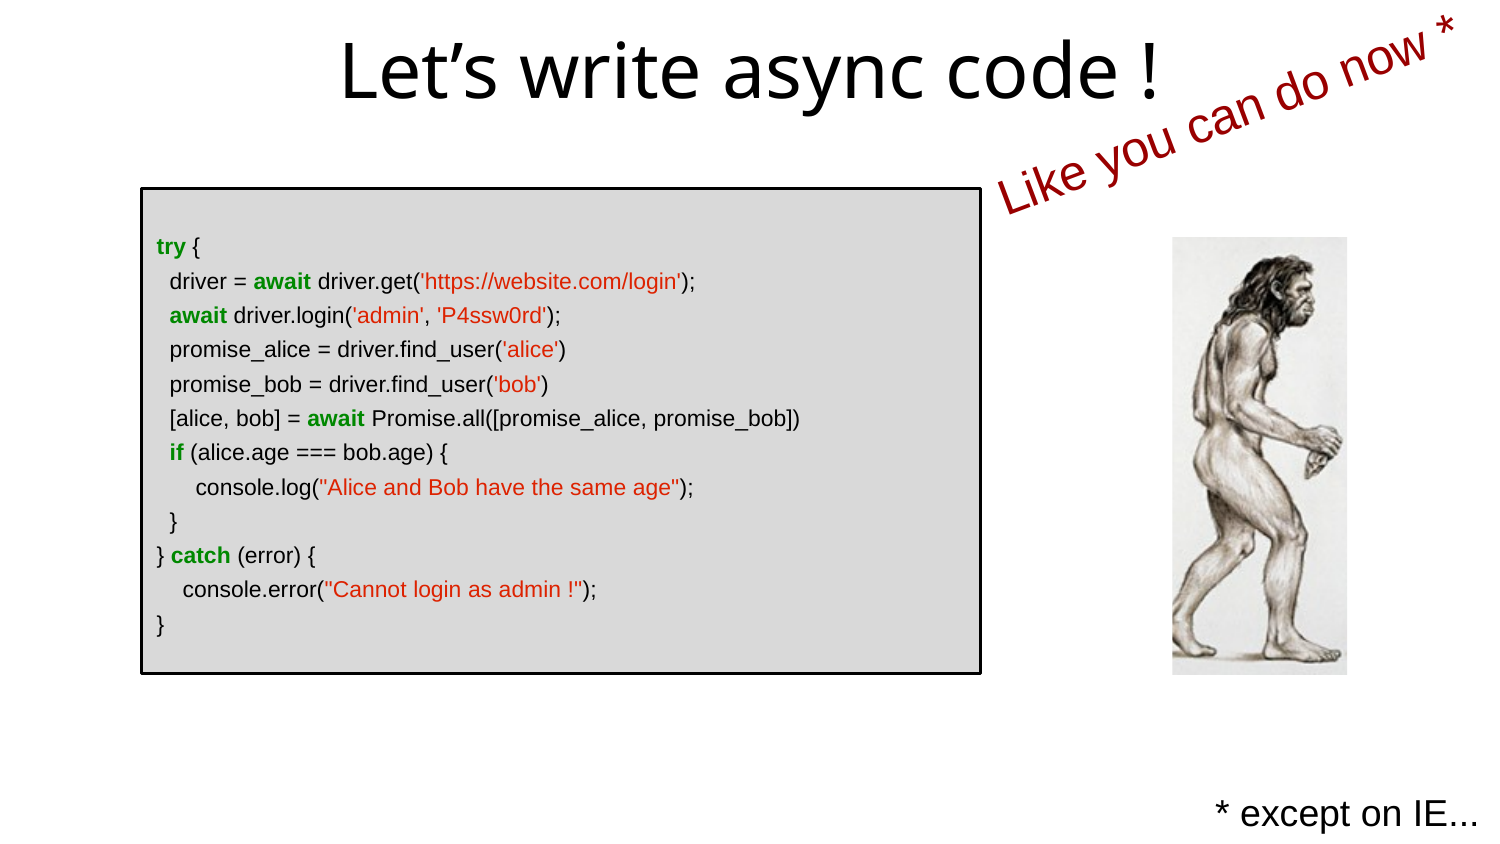

Let’s write async code !
Like you can do now *
try {
 driver = await driver.get('https://website.com/login');
 await driver.login('admin', 'P4ssw0rd');
 promise_alice = driver.find_user('alice')
 promise_bob = driver.find_user('bob')
 [alice, bob] = await Promise.all([promise_alice, promise_bob])
 if (alice.age === bob.age) {
 console.log("Alice and Bob have the same age");
 }
} catch (error) {
 console.error("Cannot login as admin !");
}
* except on IE...